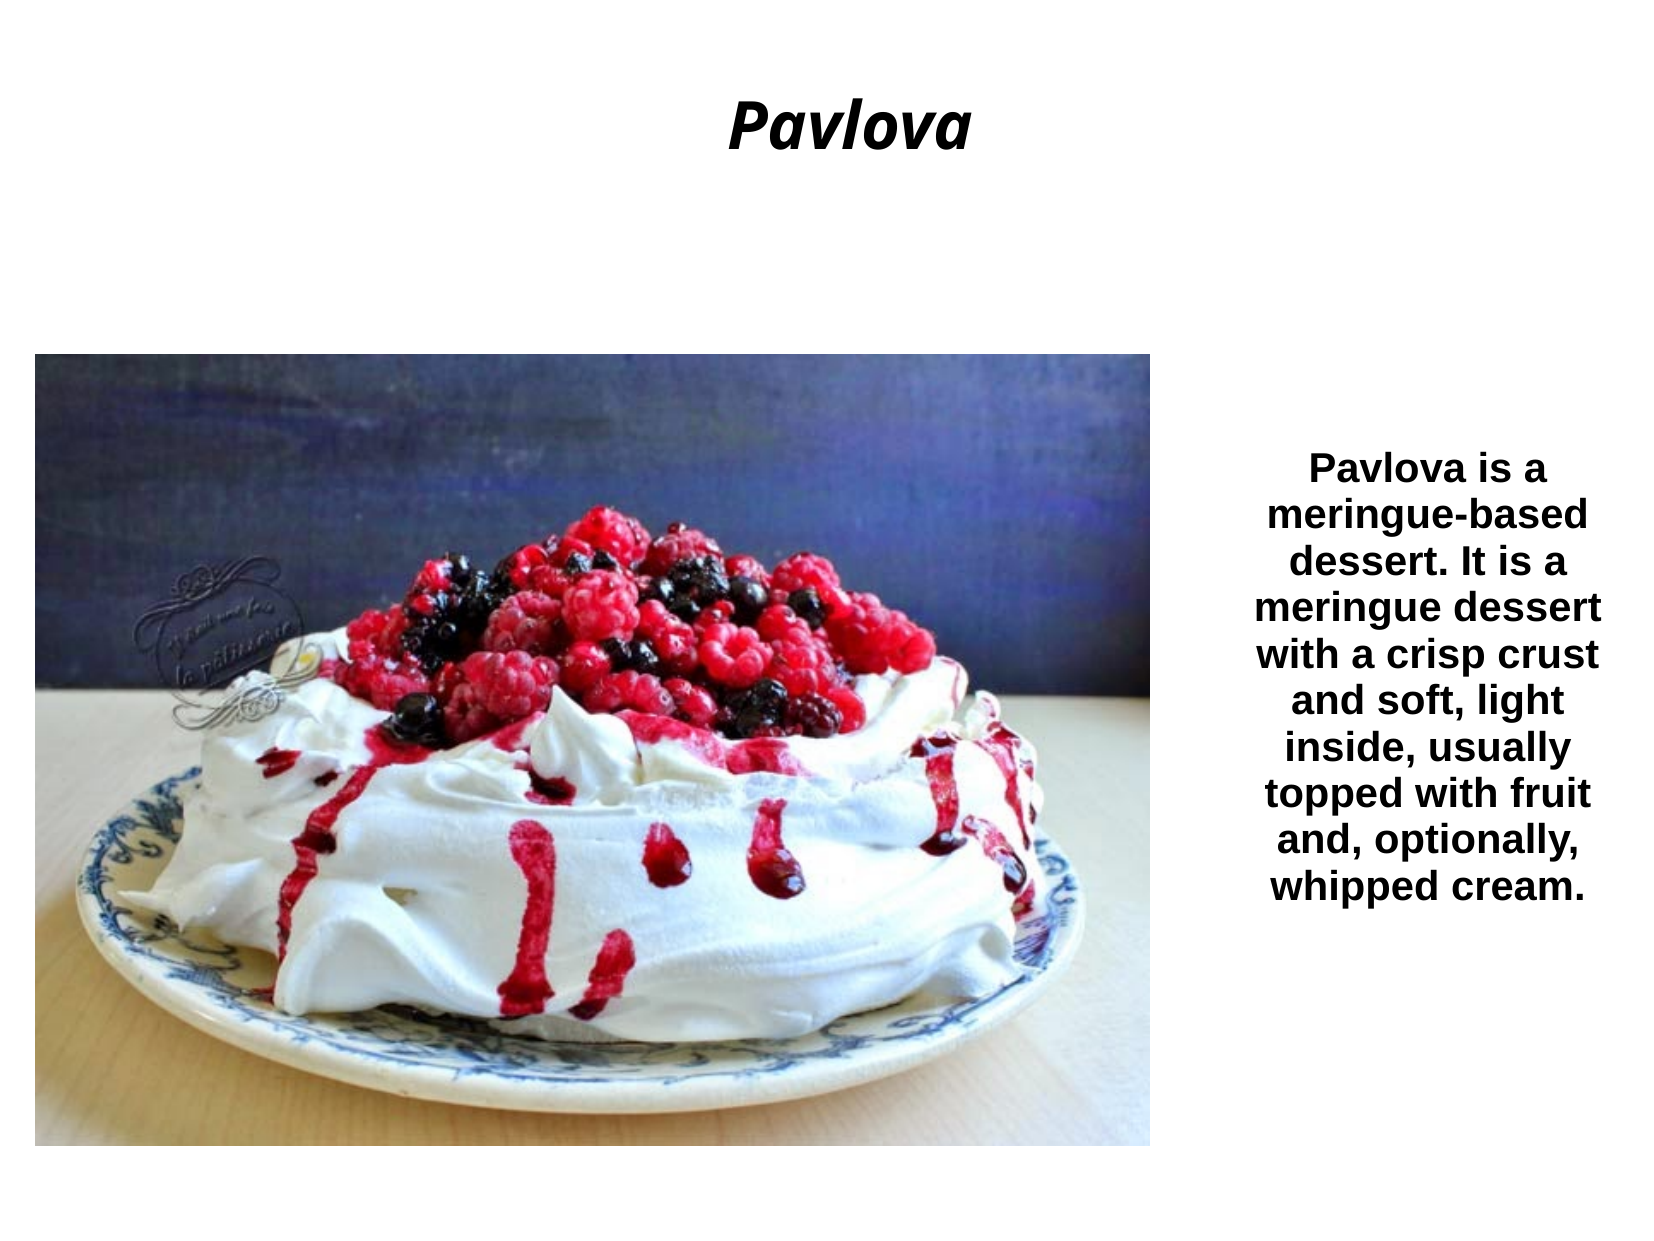

Pavlova
Pavlova is a meringue-based dessert. It is a meringue dessert with a crisp crust and soft, light inside, usually topped with fruit and, optionally, whipped cream.